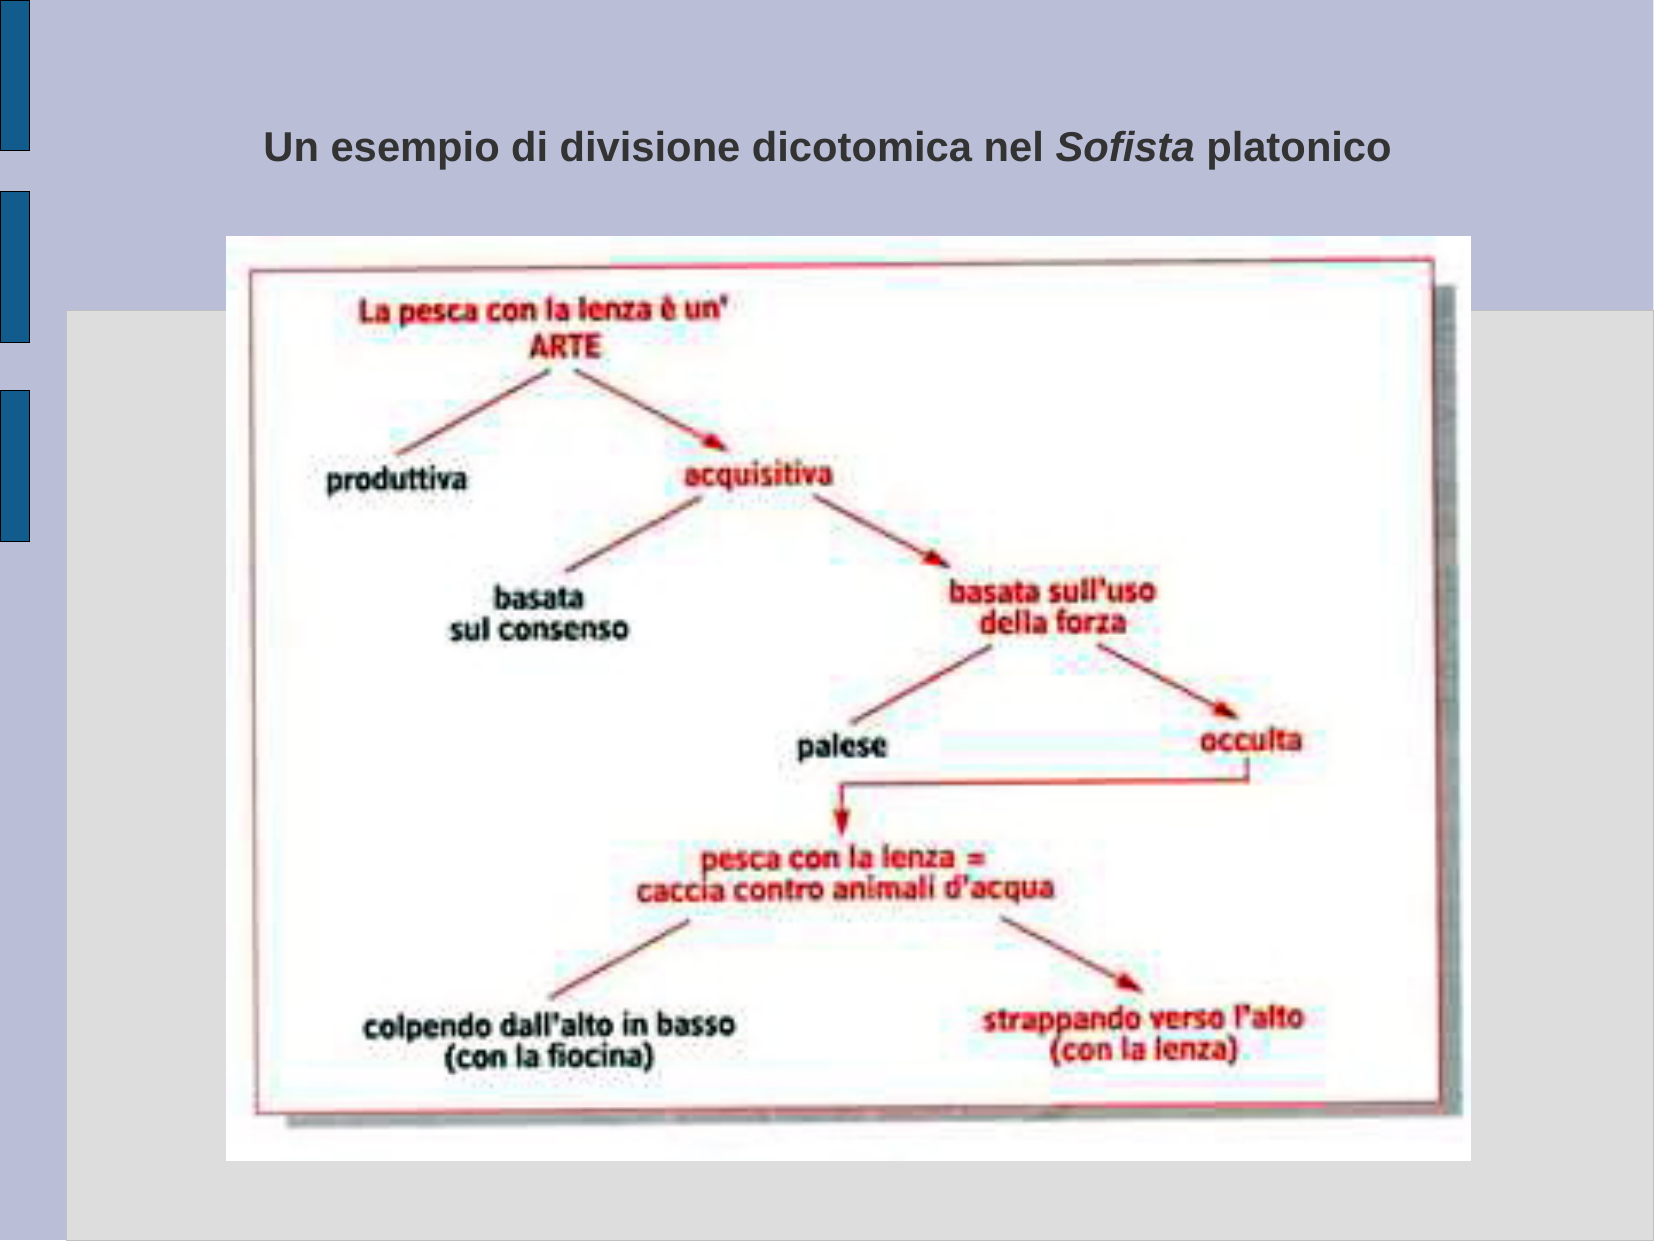

# Un esempio di divisione dicotomica nel Sofista platonico